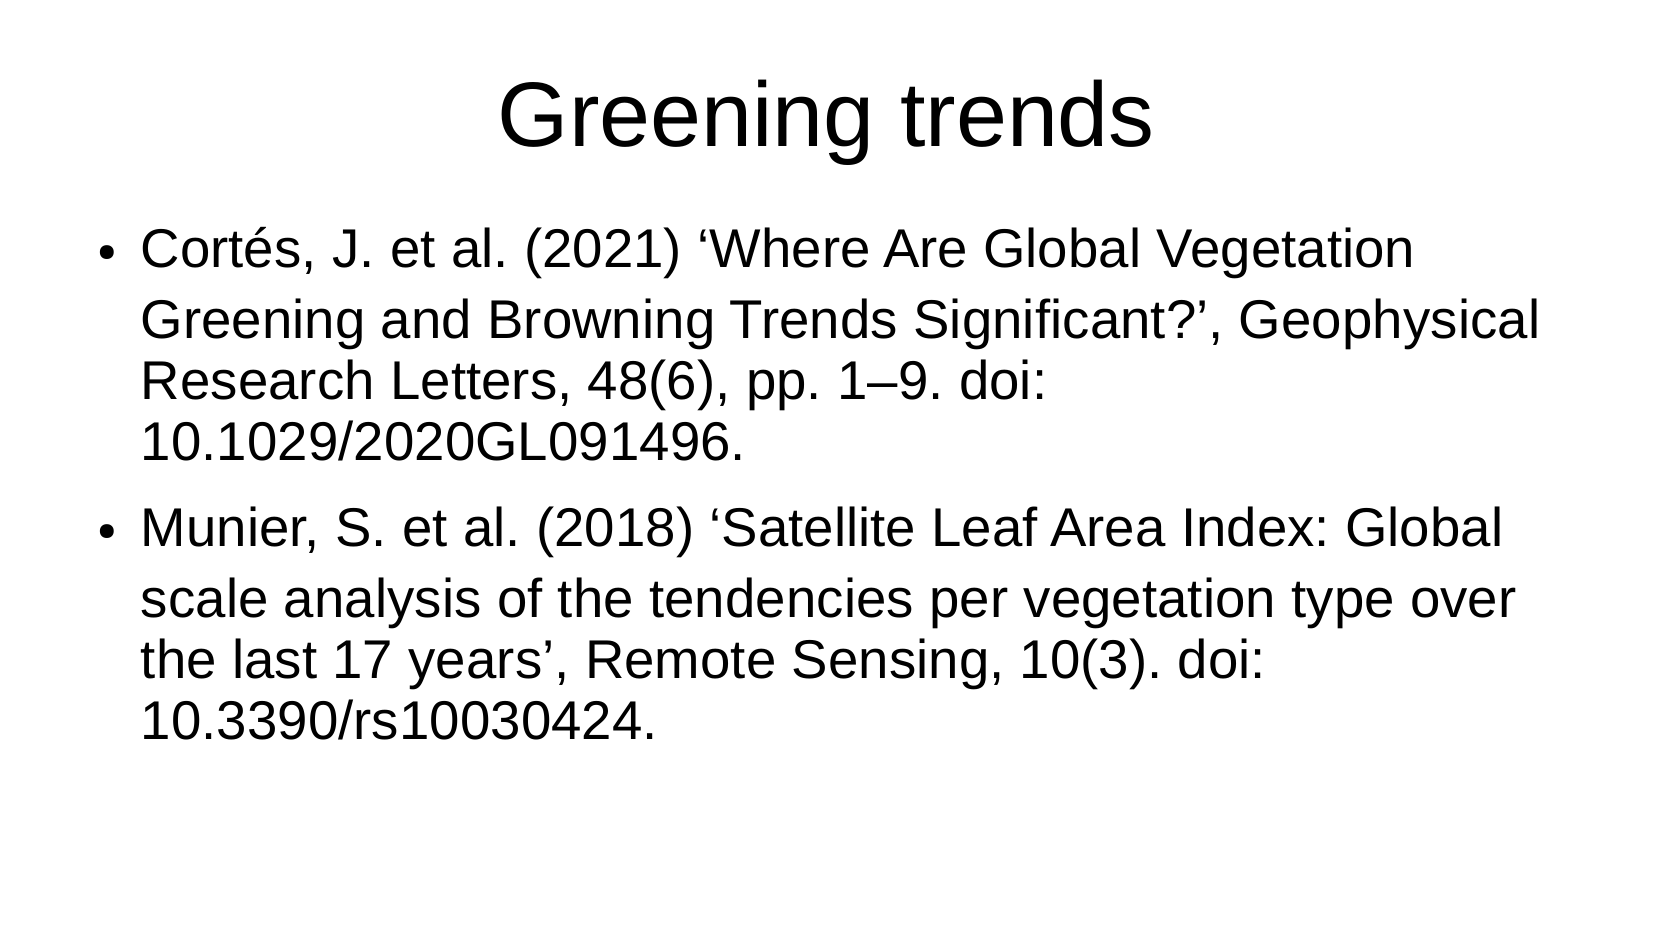

# Greening trends
﻿Cortés, J. et al. (2021) ‘Where Are Global Vegetation Greening and Browning Trends Significant?’, Geophysical Research Letters, 48(6), pp. 1–9. doi: 10.1029/2020GL091496.
﻿Munier, S. et al. (2018) ‘Satellite Leaf Area Index: Global scale analysis of the tendencies per vegetation type over the last 17 years’, Remote Sensing, 10(3). doi: 10.3390/rs10030424.